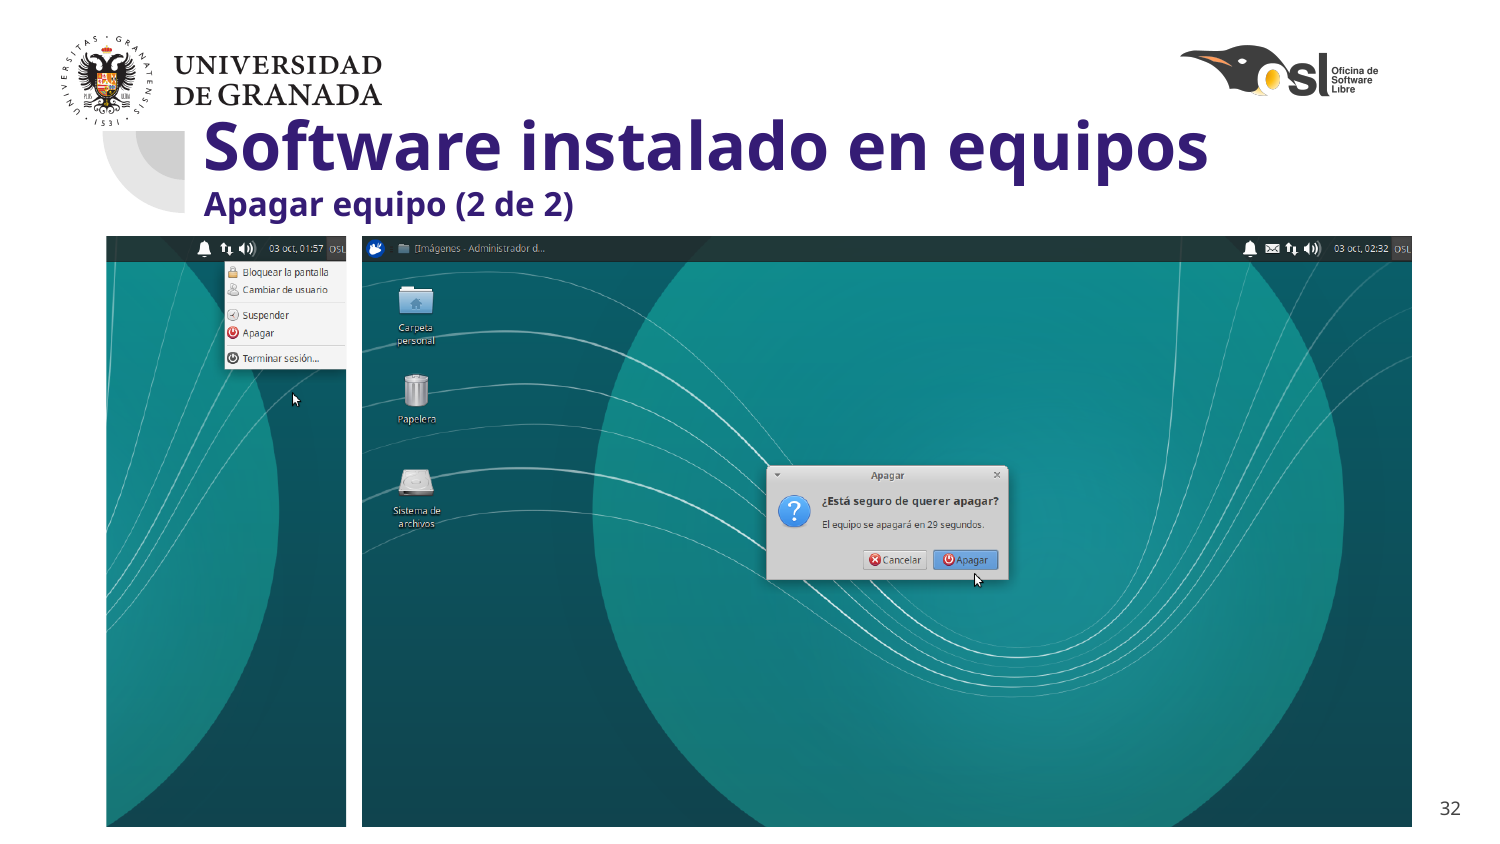

# Software instalado en equipos Apagar equipo (2 de 2)